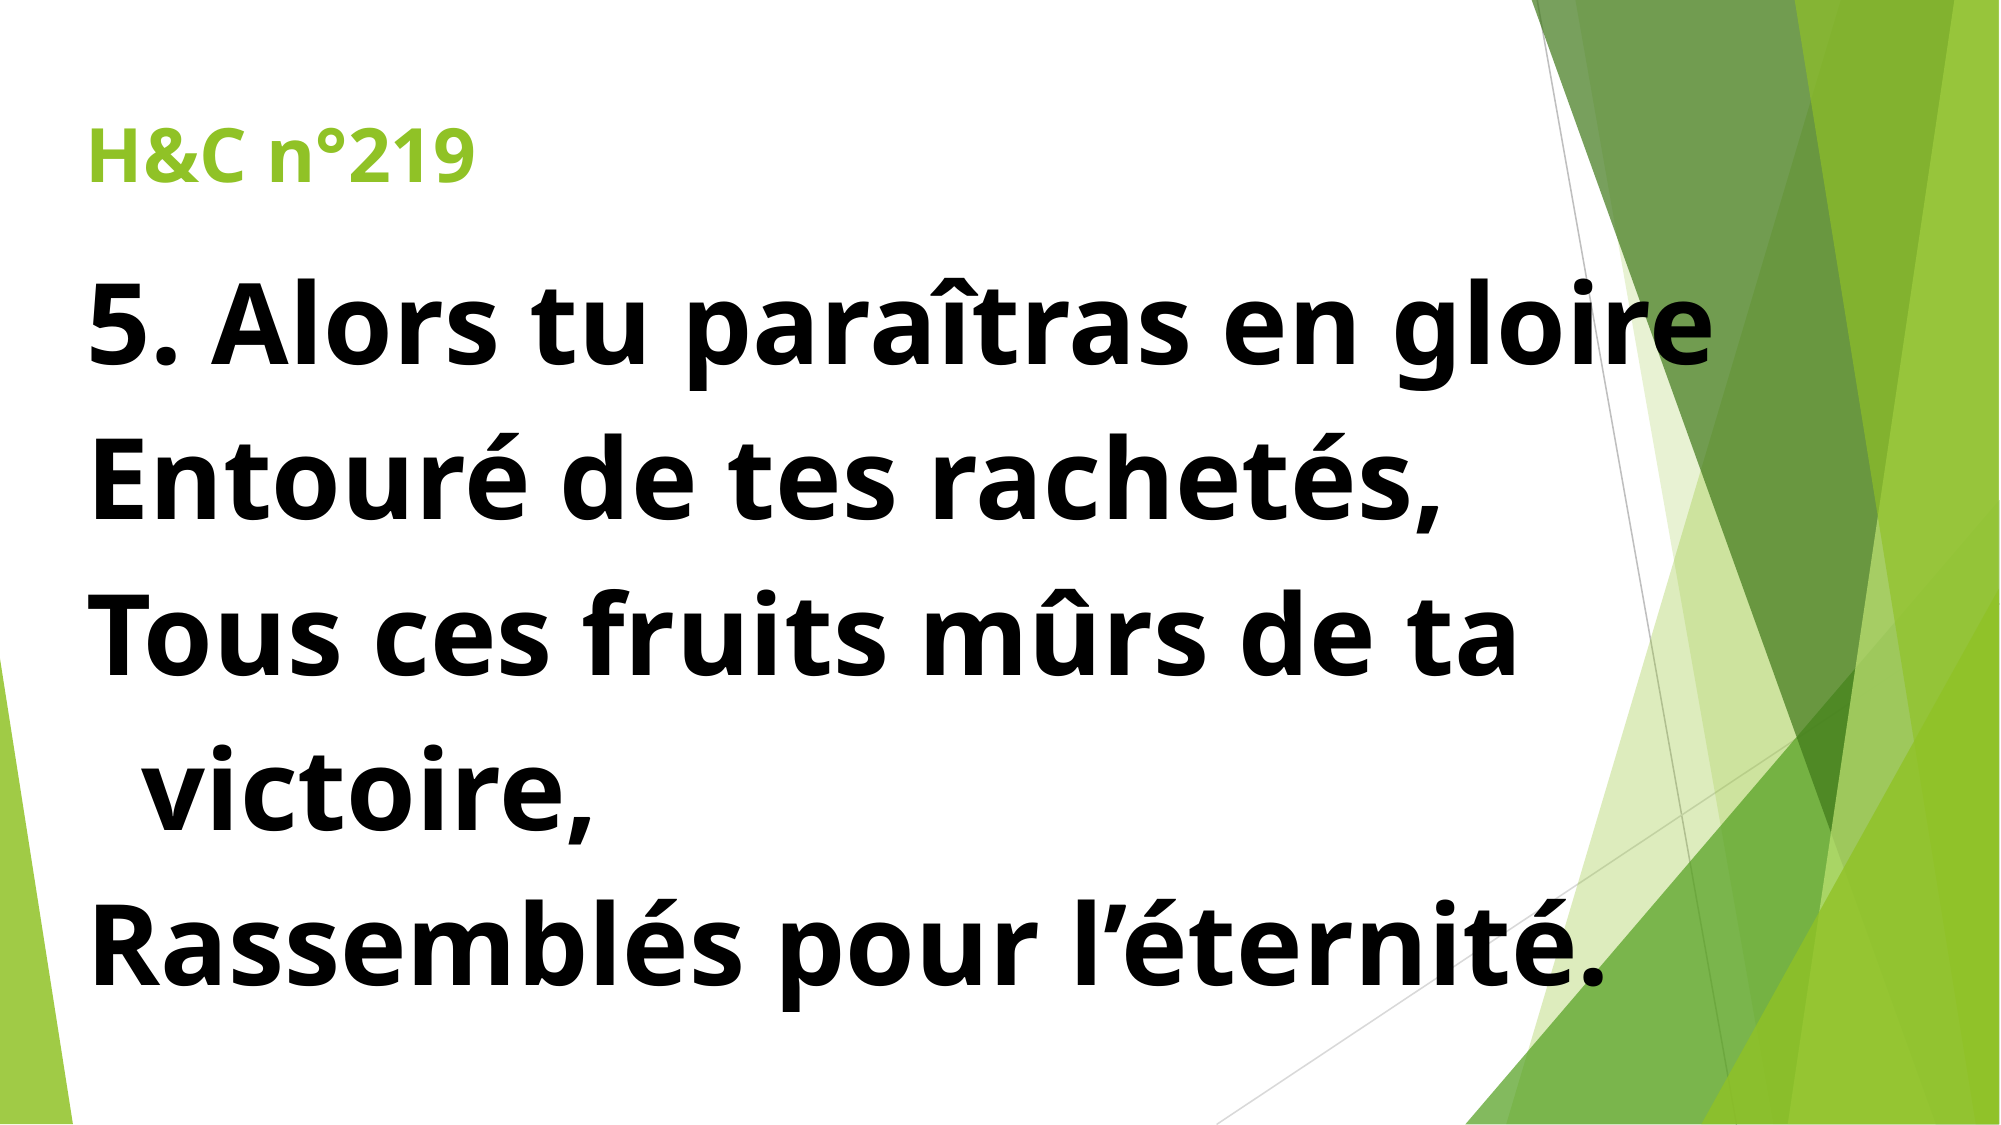

H&C n°219
5. Alors tu paraîtras en gloire
Entouré de tes rachetés,
Tous ces fruits mûrs de ta victoire,
Rassemblés pour l’éternité.